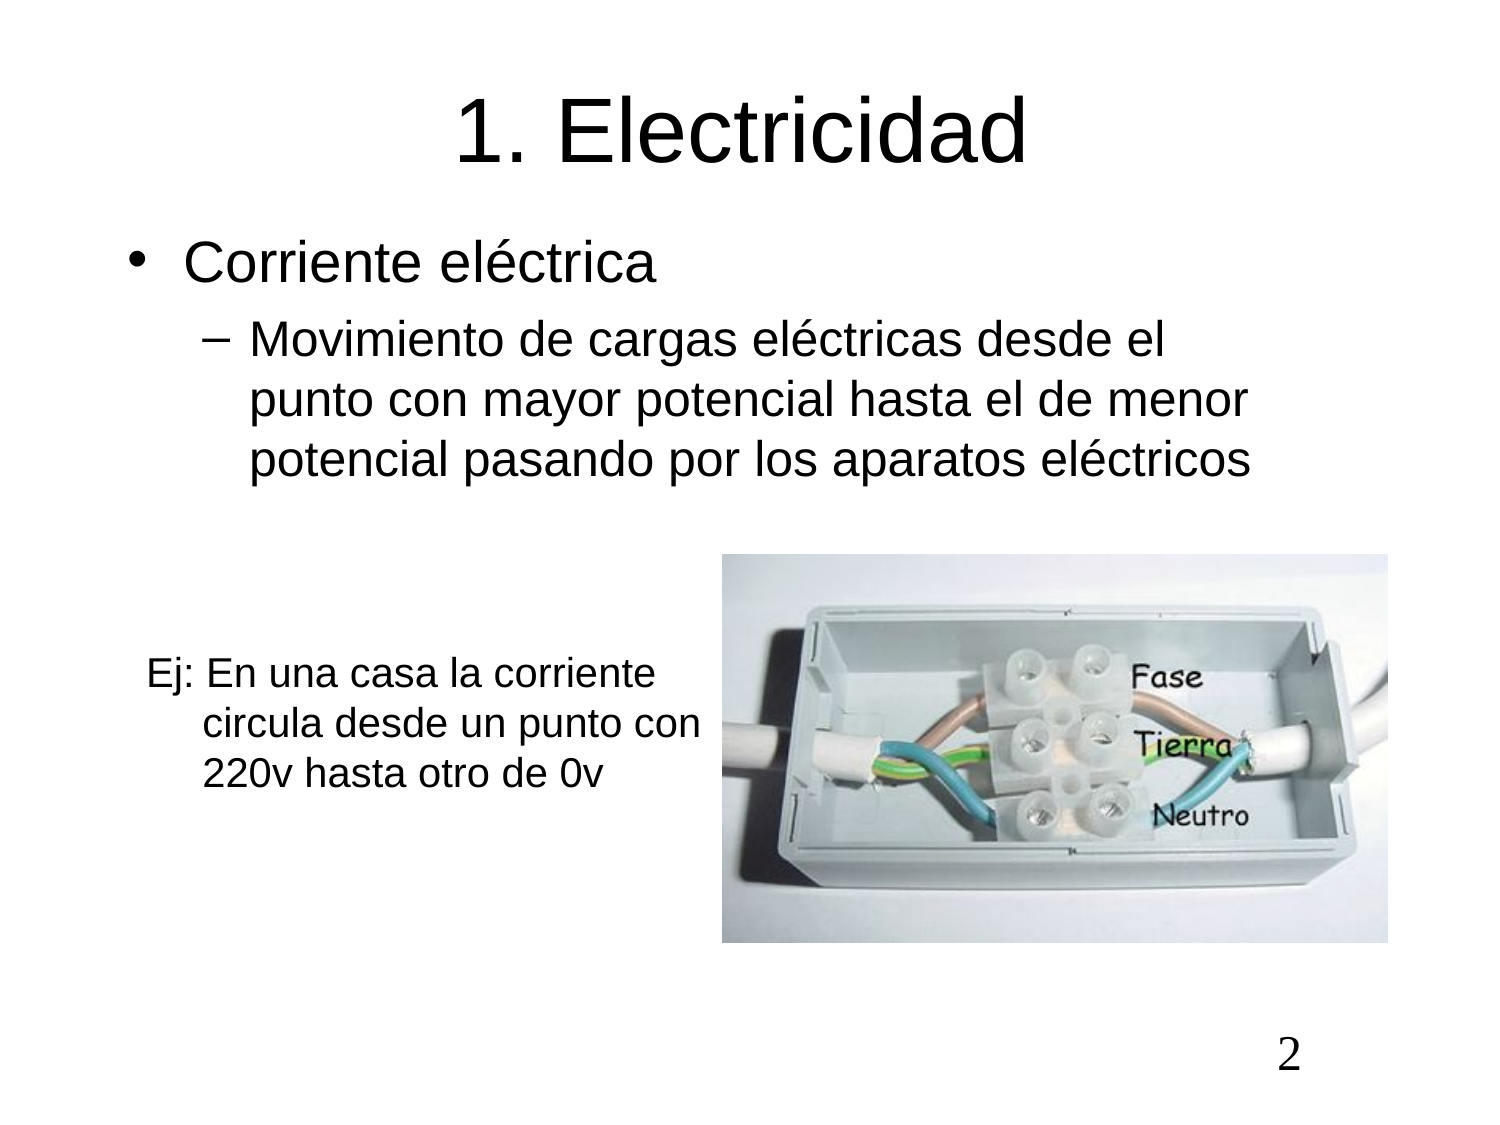

# 1. Electricidad
Corriente eléctrica
Movimiento de cargas eléctricas desde el punto con mayor potencial hasta el de menor potencial pasando por los aparatos eléctricos
Ej: En una casa la corriente circula desde un punto con 220v hasta otro de 0v
2